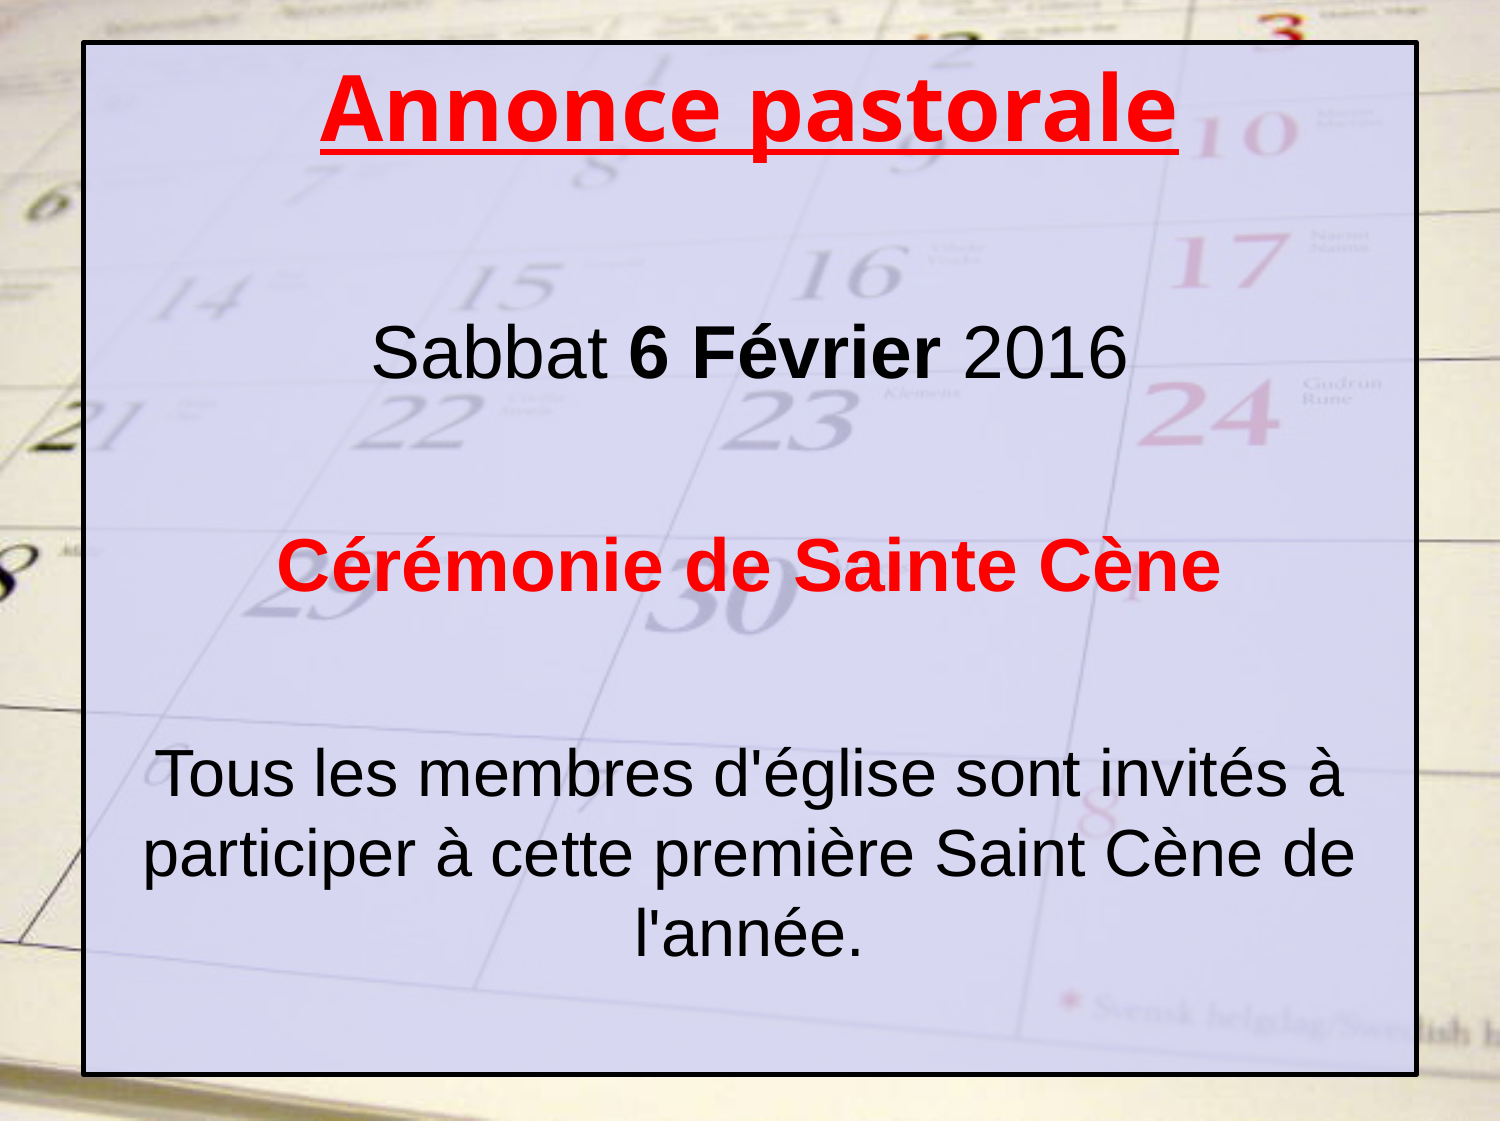

Annonce pastorale
Sabbat 6 Février 2016
Cérémonie de Sainte Cène
Tous les membres d'église sont invités à participer à cette première Saint Cène de l'année.